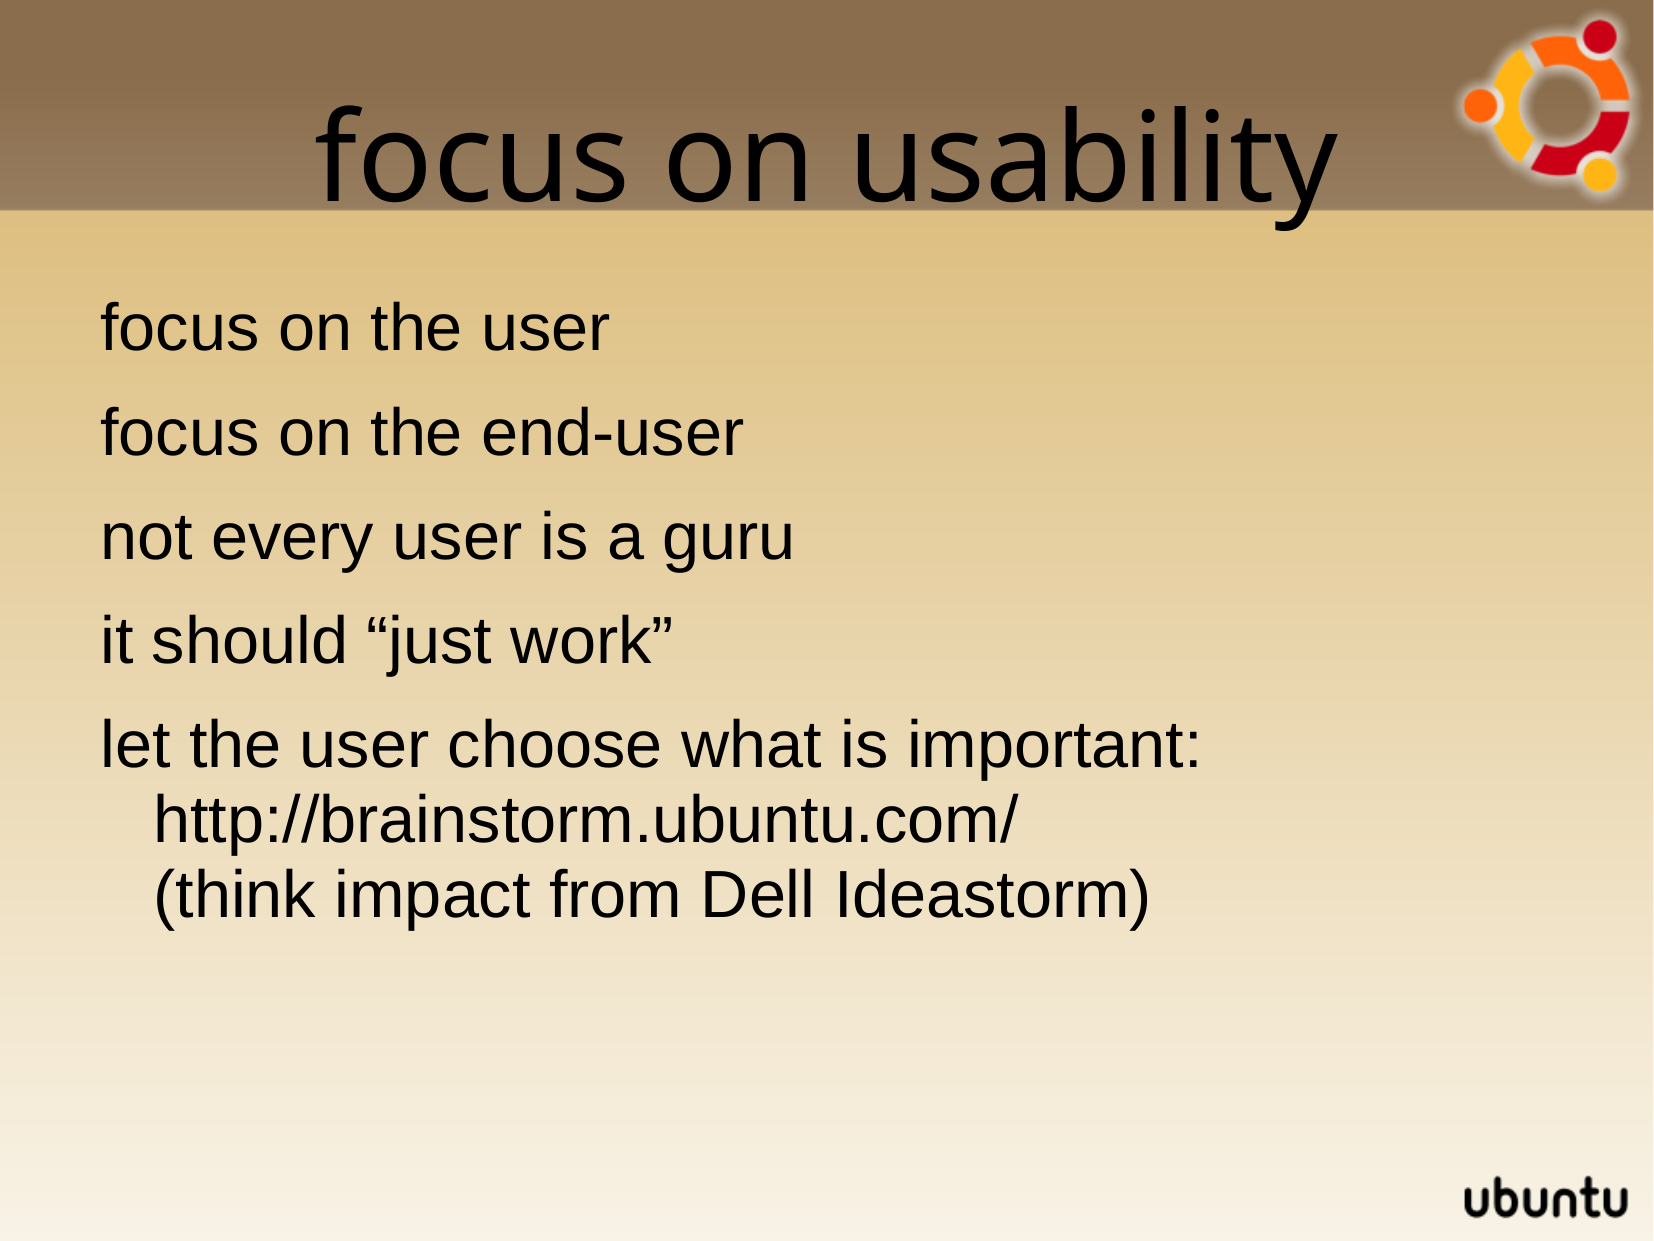

# focus on usability
focus on the user
focus on the end-user
not every user is a guru
it should “just work”
let the user choose what is important: http://brainstorm.ubuntu.com/
(think impact from Dell Ideastorm)